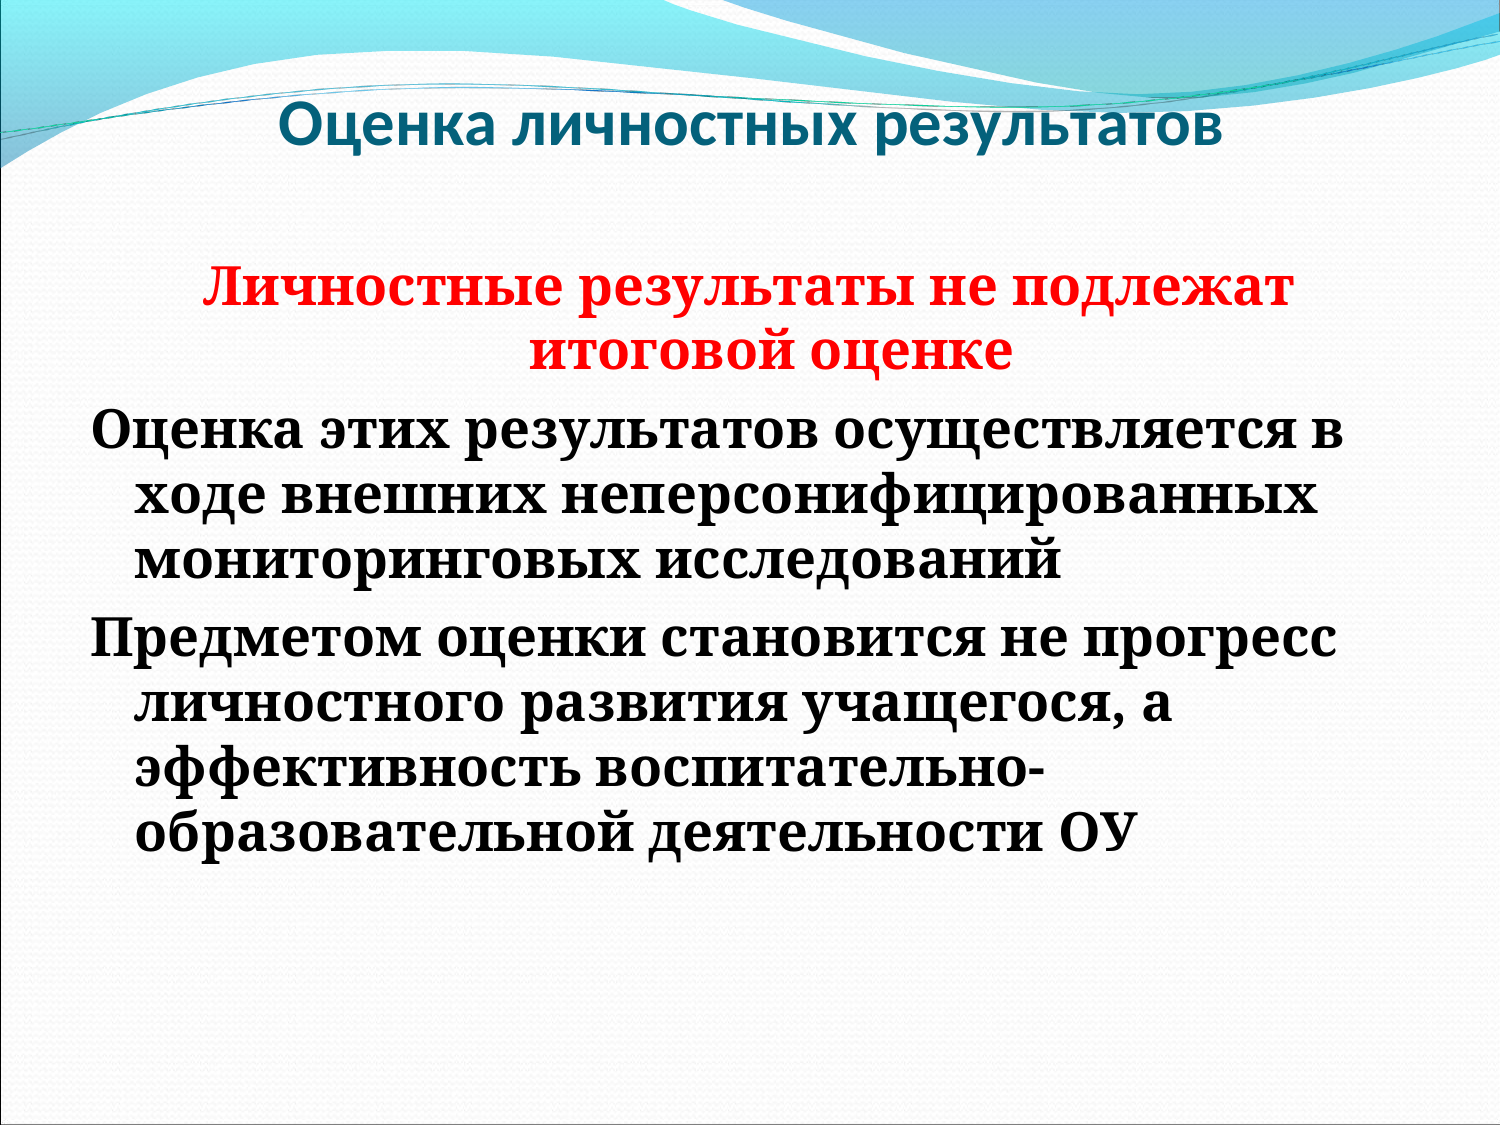

Оценка личностных результатов
# Личностные результаты не подлежат итоговой оценке
Оценка этих результатов осуществляется в ходе внешних неперсонифицированных мониторинговых исследований
Предметом оценки становится не прогресс личностного развития учащегося, а эффективность воспитательно-образовательной деятельности ОУ